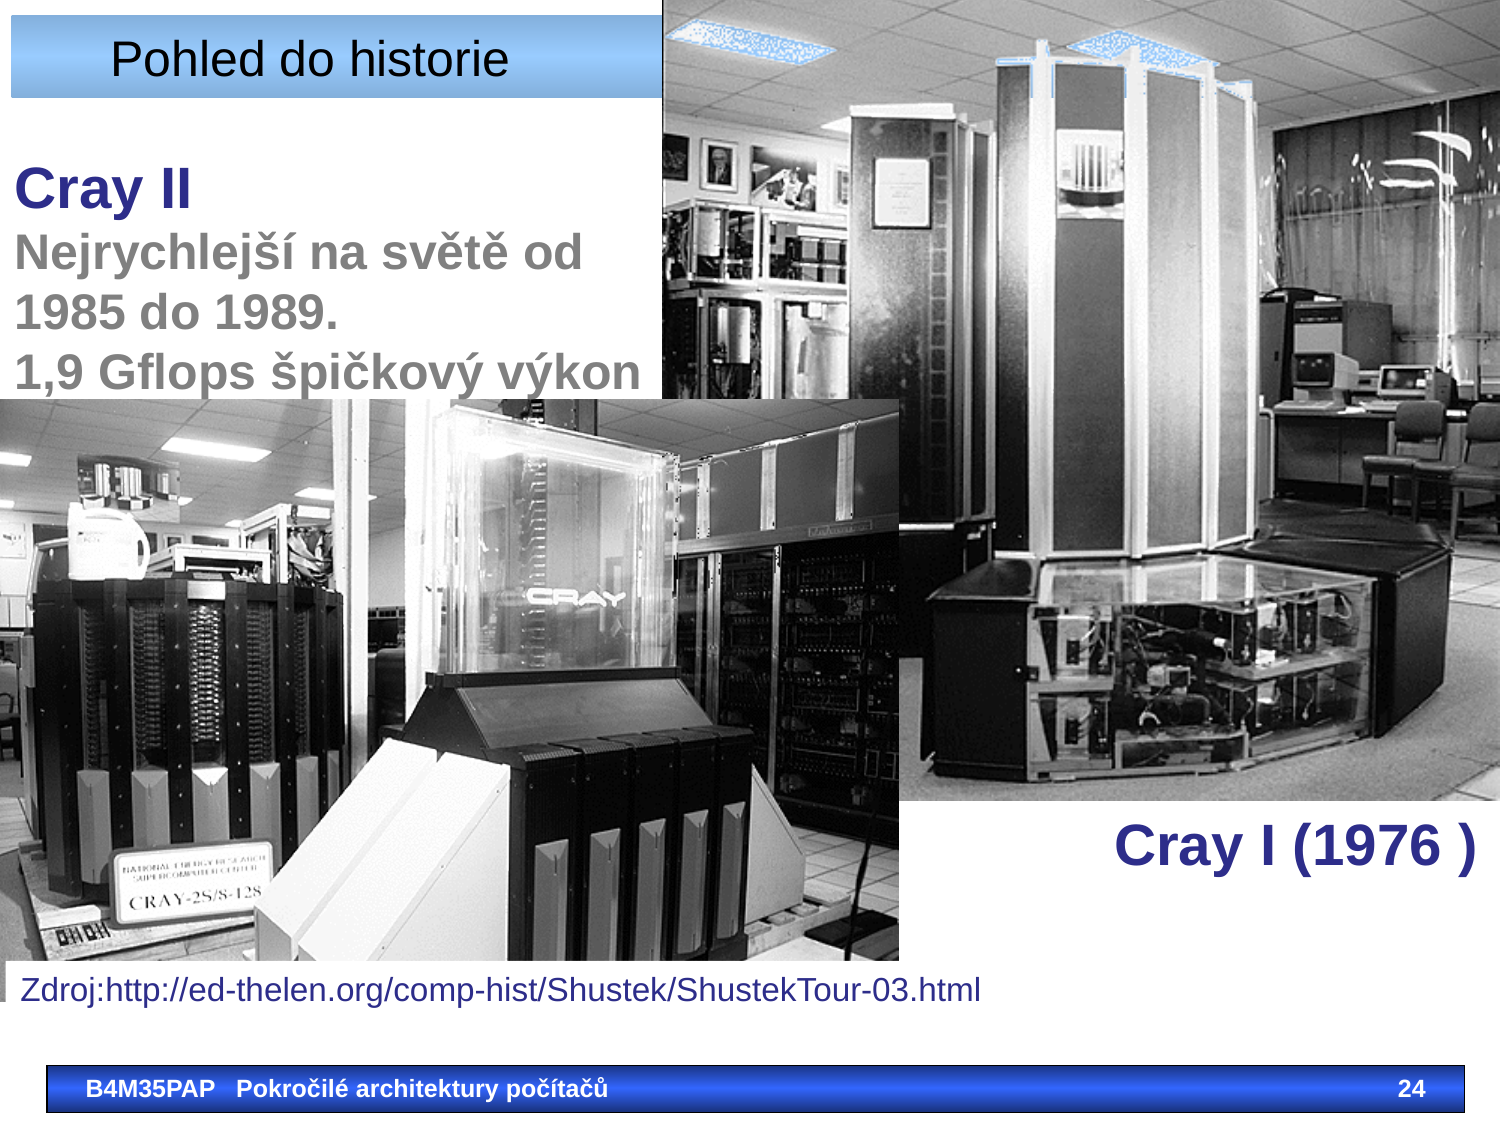

# Pohled do historie
Cray II
Nejrychlejší na světě od 1985 do 1989.
1,9 Gflops špičkový výkon
Cray I (1976 )
Zdroj:http://ed-thelen.org/comp-hist/Shustek/ShustekTour-03.html
B4M35PAP Pokročilé architektury počítačů